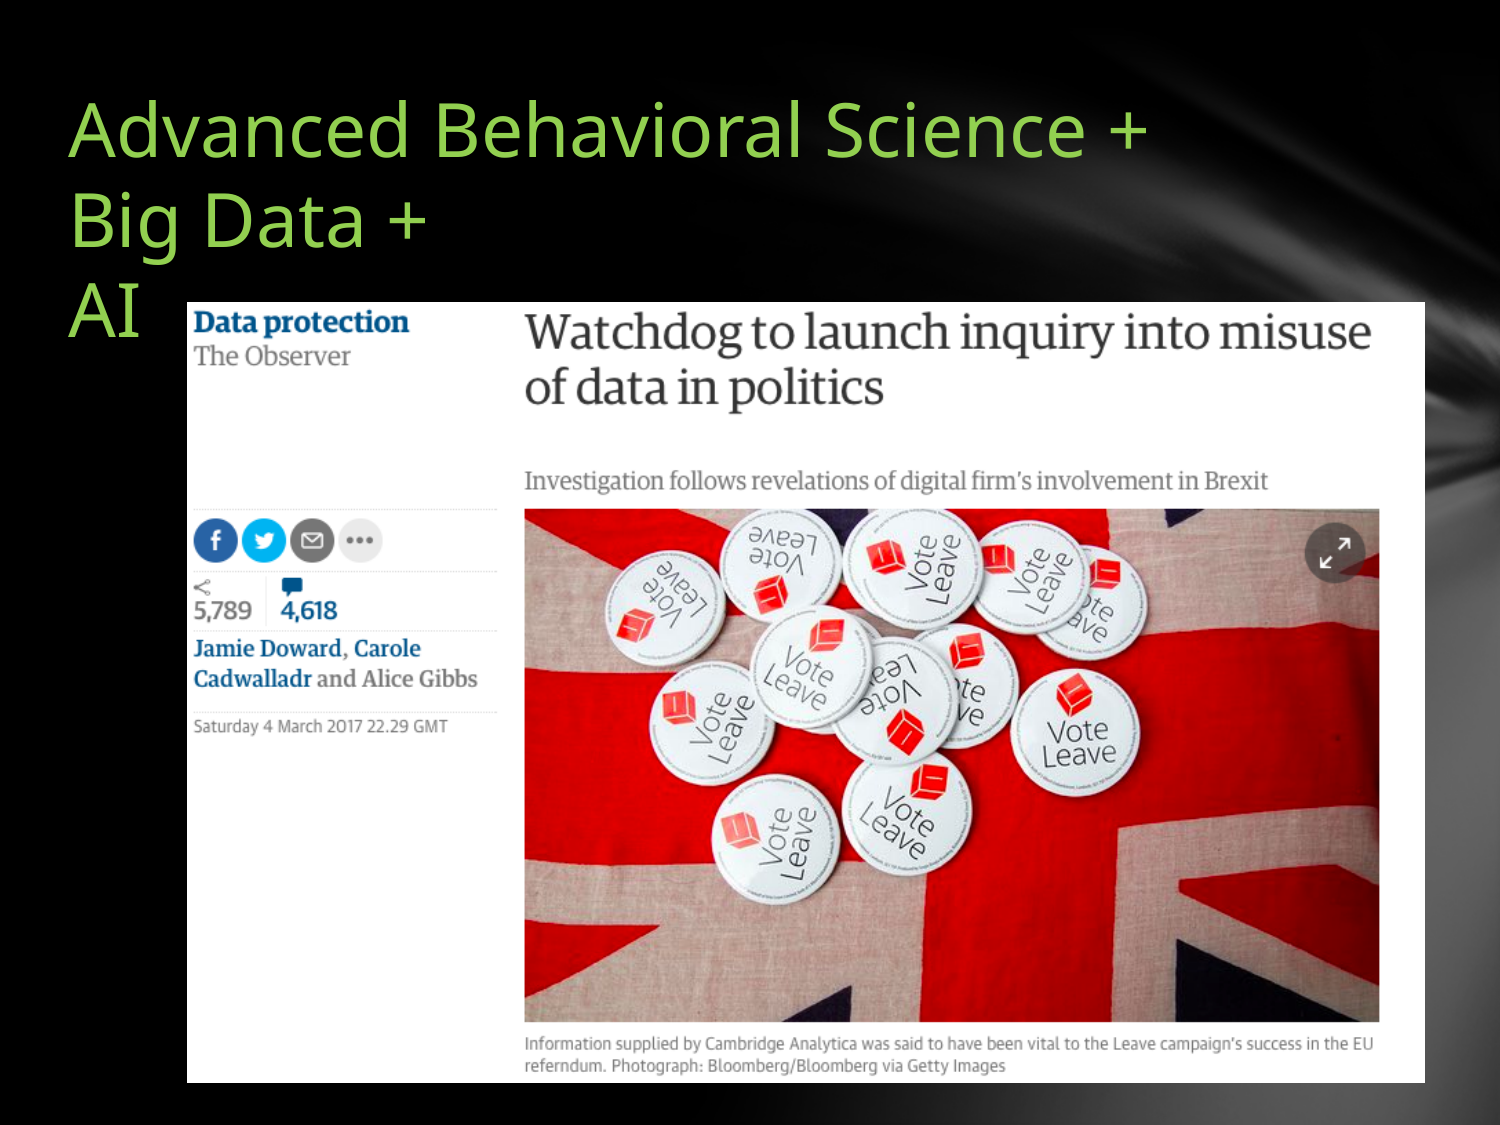

# Advanced Behavioral Science + Big Data + AI